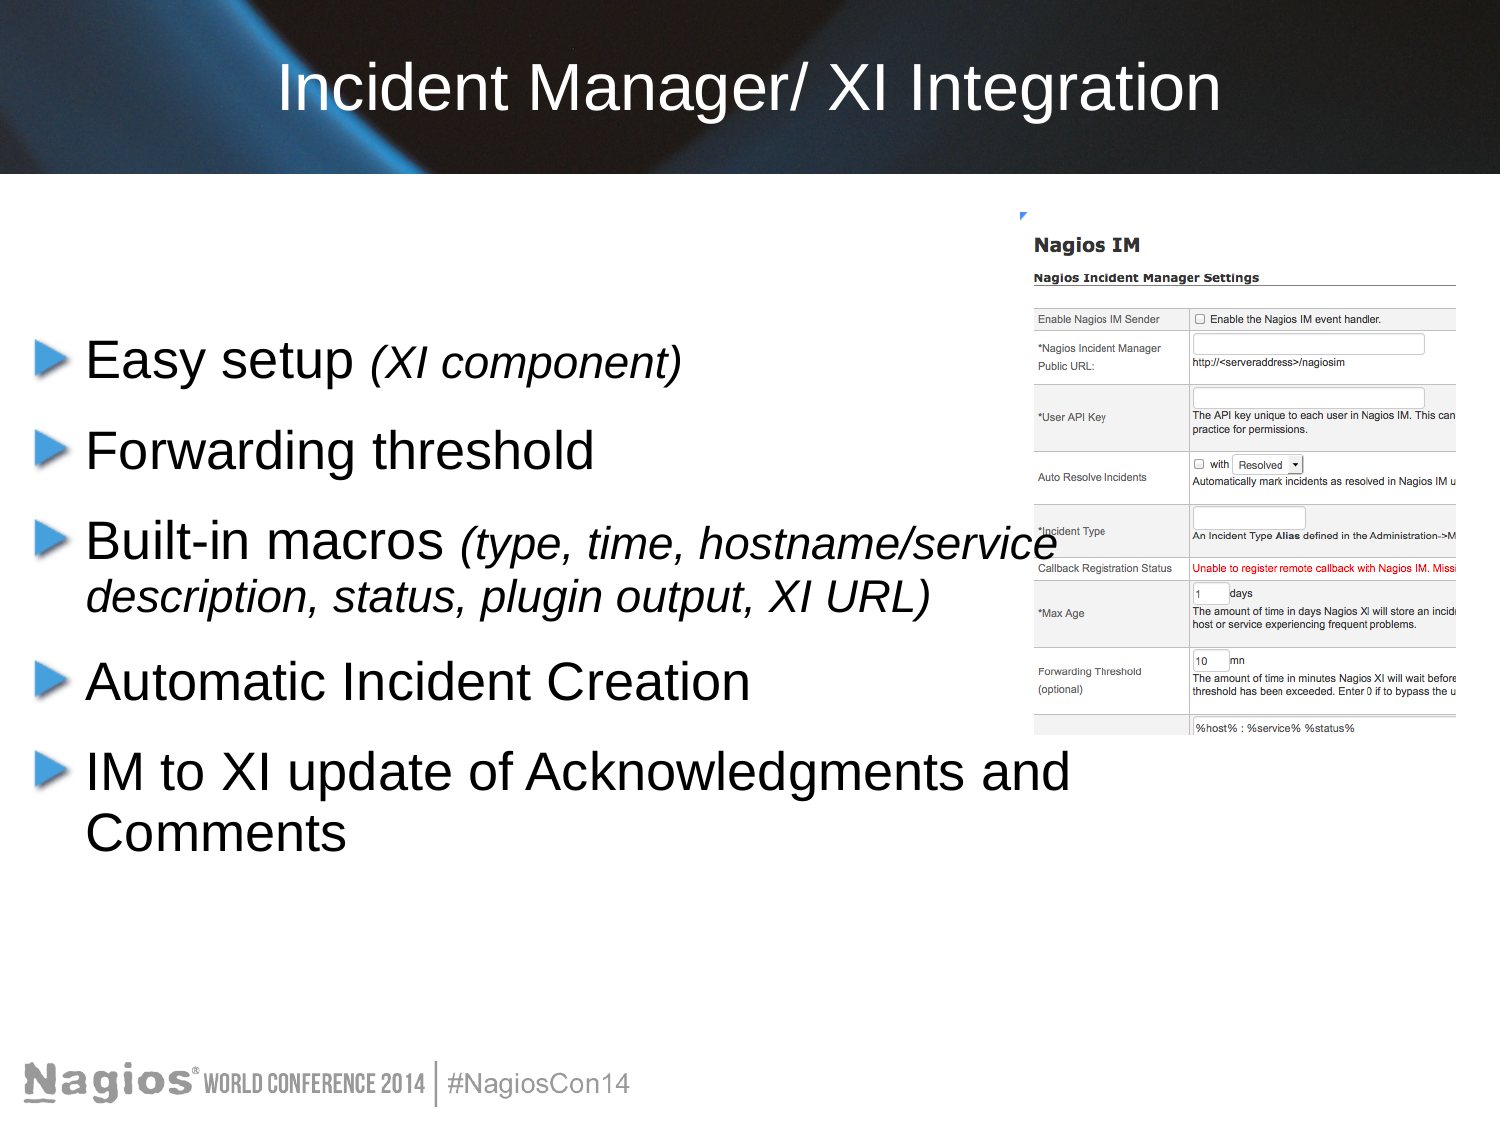

# Incident Manager/ XI Integration
Easy setup (XI component)
Forwarding threshold
Built-in macros (type, time, hostname/service description, status, plugin output, XI URL)
Automatic Incident Creation
IM to XI update of Acknowledgments and Comments